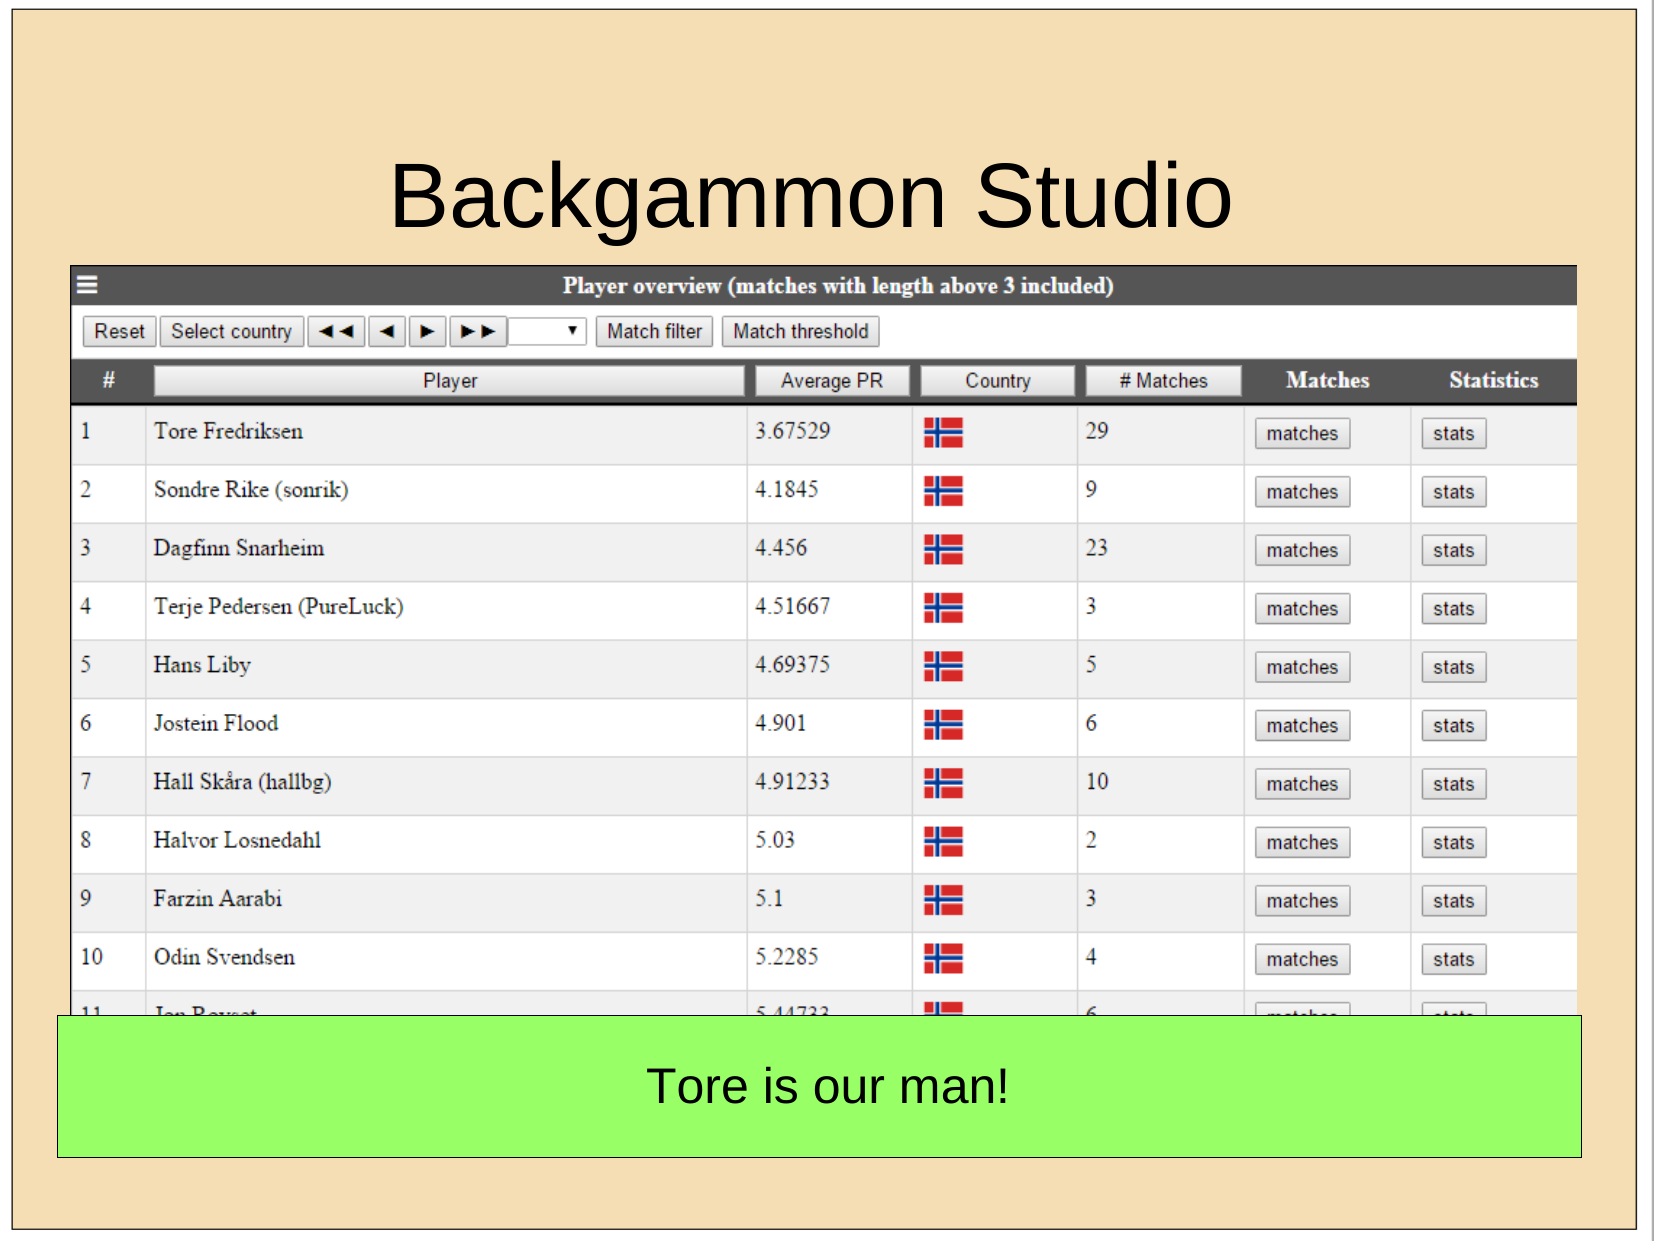

# Backgammon Studio
Tore is our man!